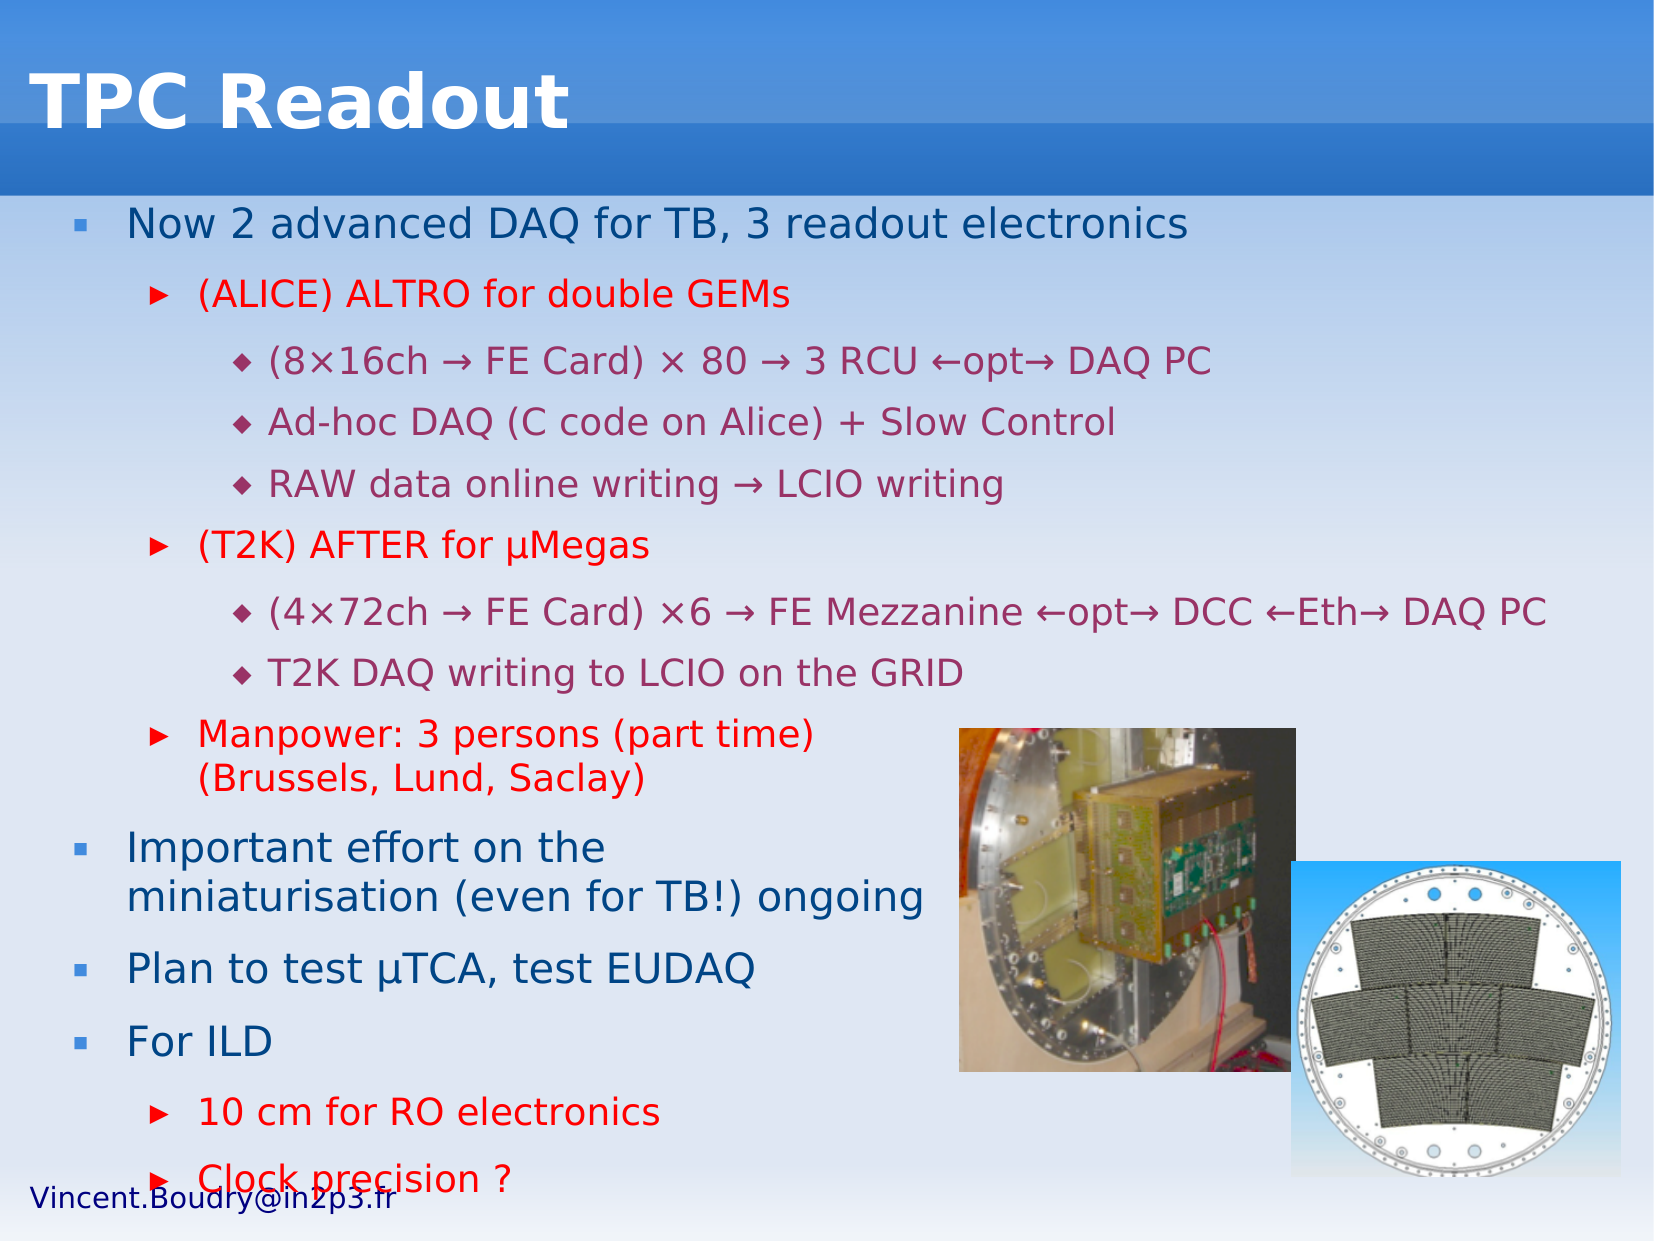

# TPC Readout
Now 2 advanced DAQ for TB, 3 readout electronics
(ALICE) ALTRO for double GEMs
(8×16ch → FE Card) × 80 → 3 RCU ←opt→ DAQ PC
Ad-hoc DAQ (C code on Alice) + Slow Control
RAW data online writing → LCIO writing
(T2K) AFTER for μMegas
(4×72ch → FE Card) ×6 → FE Mezzanine ←opt→ DCC ←Eth→ DAQ PC
T2K DAQ writing to LCIO on the GRID
Manpower: 3 persons (part time)
(Brussels, Lund, Saclay)
Important effort on the
miniaturisation (even for TB!) ongoing
Plan to test μTCA, test EUDAQ
For ILD
10 cm for RO electronics
Clock precision ?